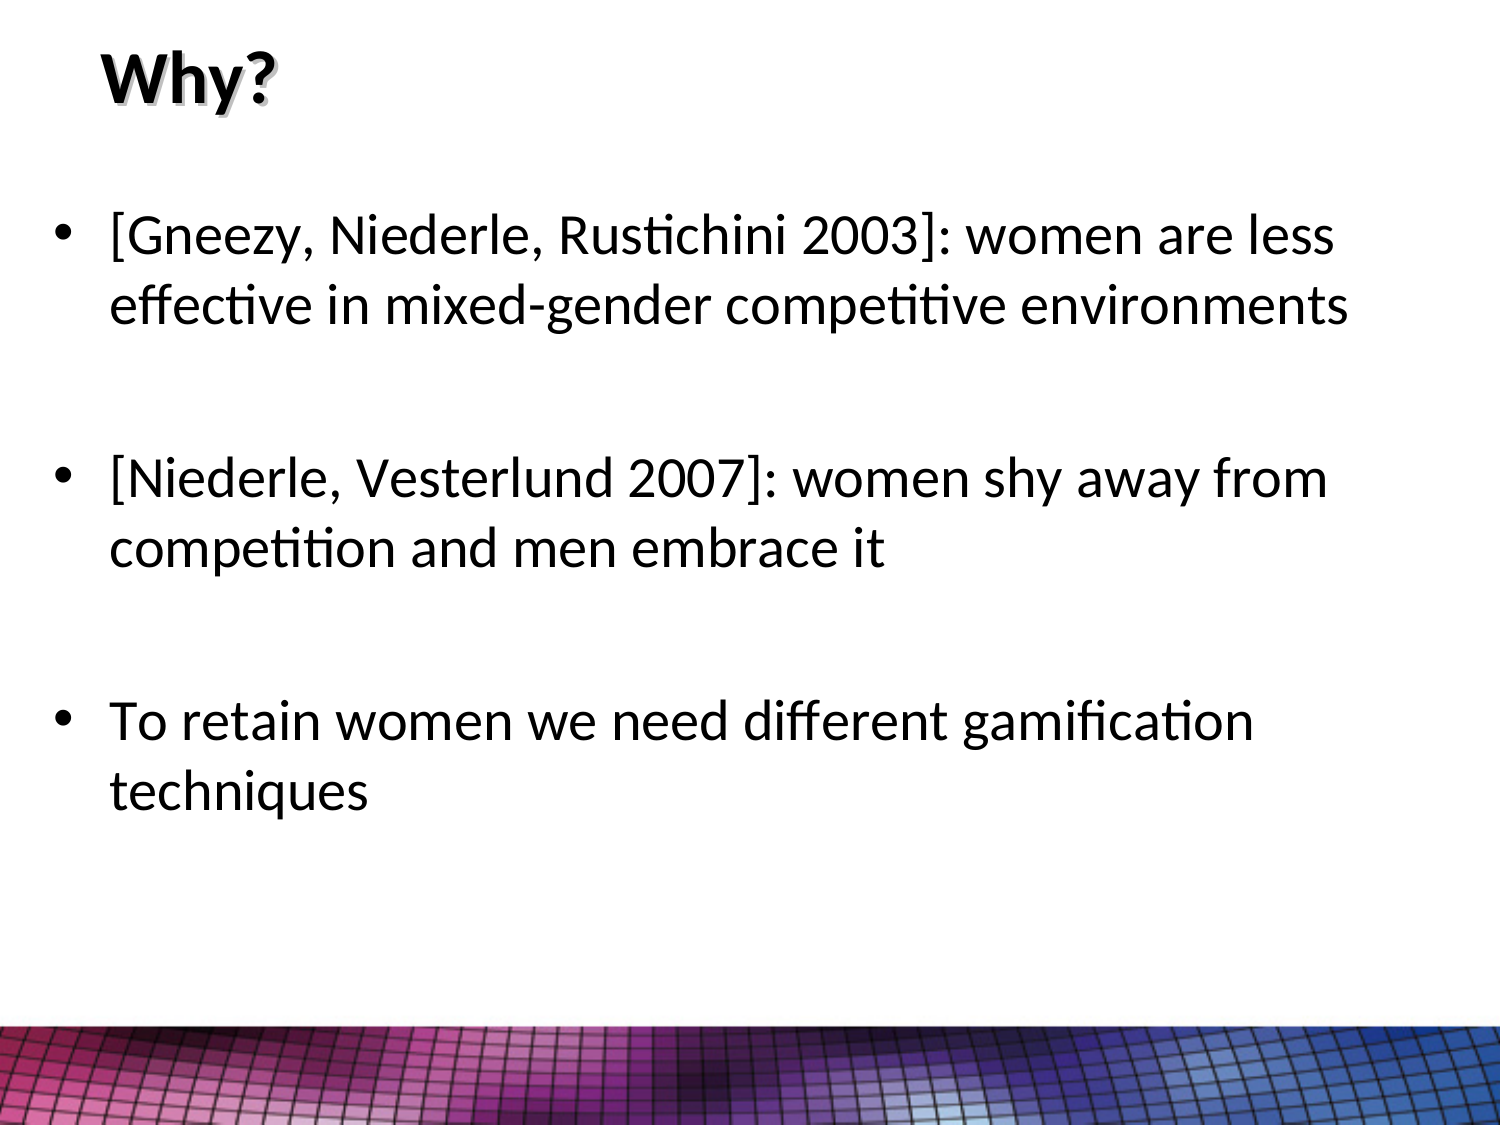

# Why?
[Gneezy, Niederle, Rustichini 2003]: women are less effective in mixed-gender competitive environments
[Niederle, Vesterlund 2007]: women shy away from competition and men embrace it
To retain women we need different gamification techniques